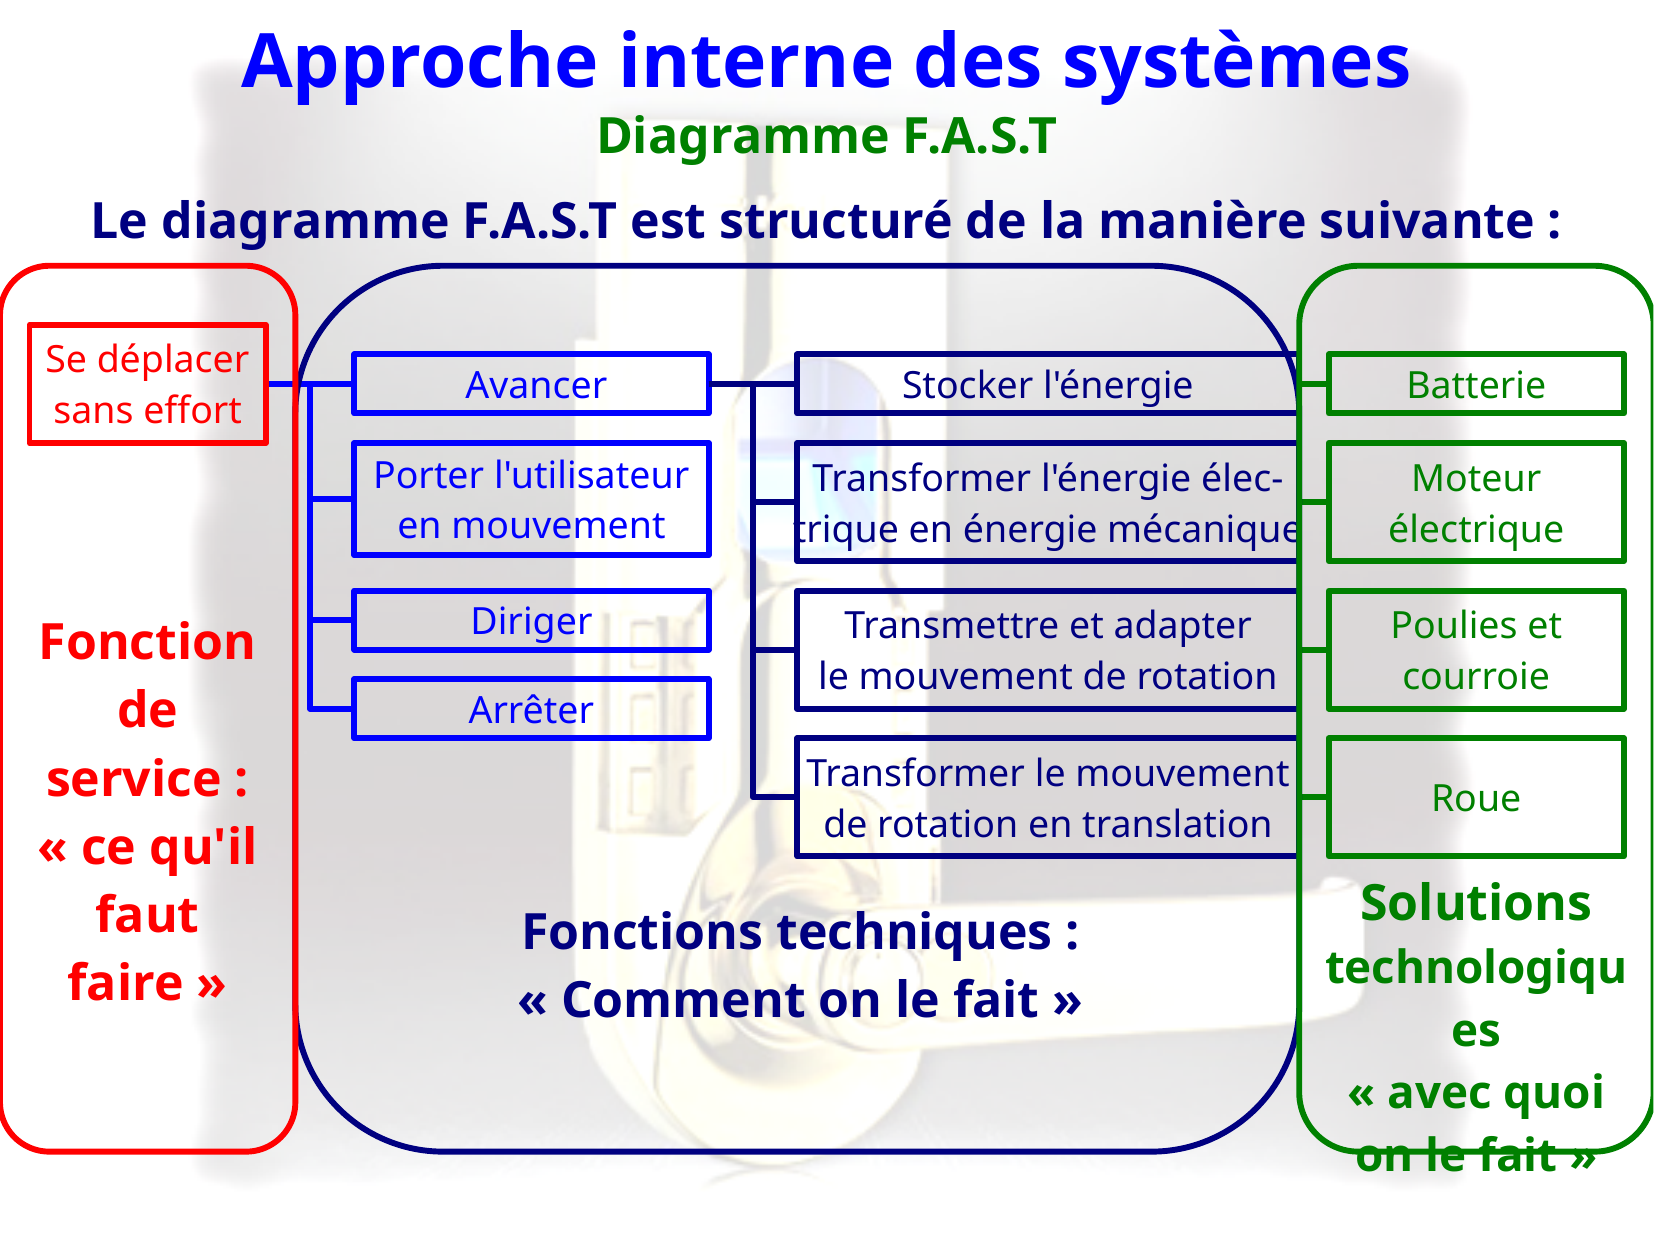

Diagramme F.A.S.T
Le diagramme F.A.S.T est structuré de la manière suivante :
Se déplacer
sans effort
 Avancer
Stocker l'énergie
Batterie
Porter l'utilisateur
en mouvement
Transformer l'énergie élec-
trique en énergie mécanique
Moteur
électrique
Diriger
Transmettre et adapter
le mouvement de rotation
Poulies et
courroie
Fonction de
service : « ce qu'il faut faire »
Arrêter
Transformer le mouvement
de rotation en translation
Roue
Solutions
technologiques
« avec quoi on le fait »
Fonctions techniques :
« Comment on le fait »